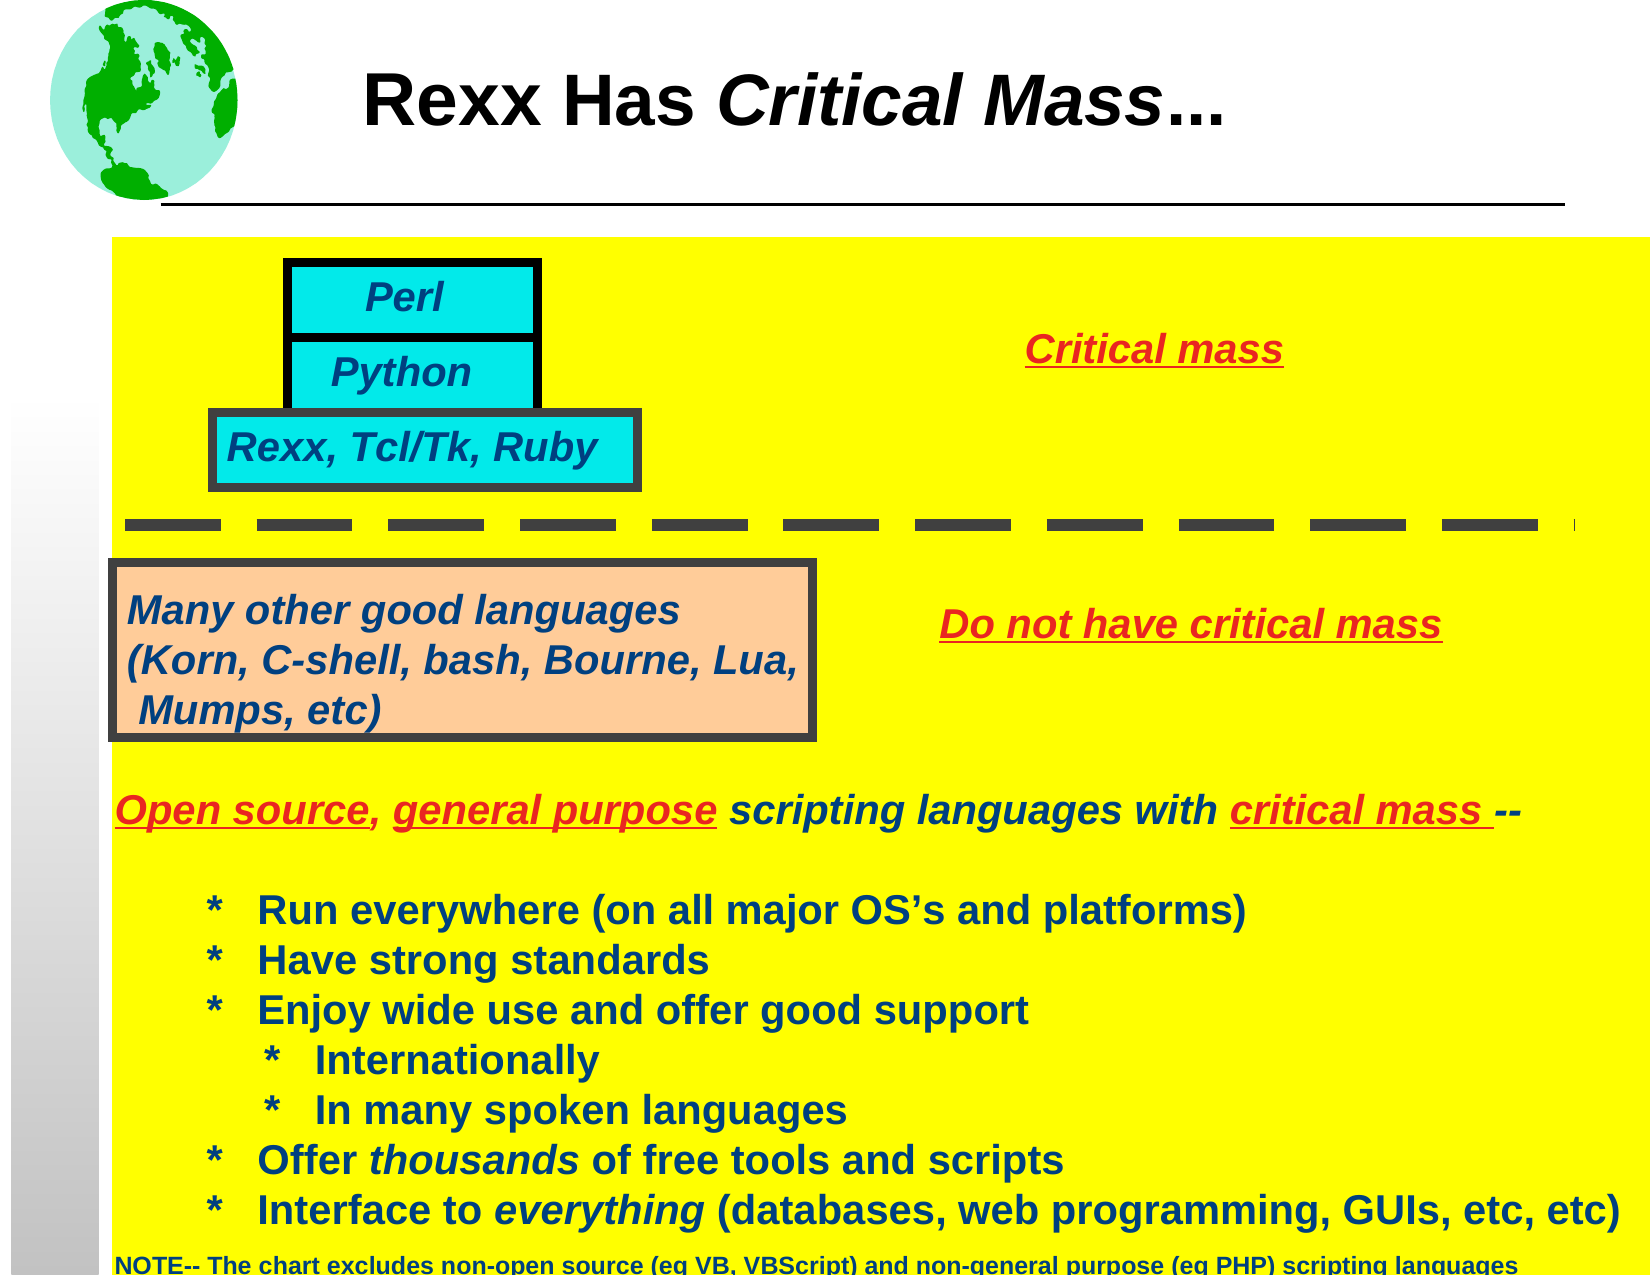

# Rexx Has Critical Mass...
Perl
Critical mass
Python
Rexx, Tcl/Tk, Ruby
Many other good languages
(Korn, C-shell, bash, Bourne, Lua,
 Mumps, etc)
Do not have critical mass
Open source, general purpose scripting languages with critical mass --
 * Run everywhere (on all major OS’s and platforms)
 * Have strong standards
 * Enjoy wide use and offer good support
 * Internationally
 * In many spoken languages
 * Offer thousands of free tools and scripts
 * Interface to everything (databases, web programming, GUIs, etc, etc)
NOTE-- The chart excludes non-open source (eg VB, VBScript) and non-general purpose (eg PHP) scripting languages